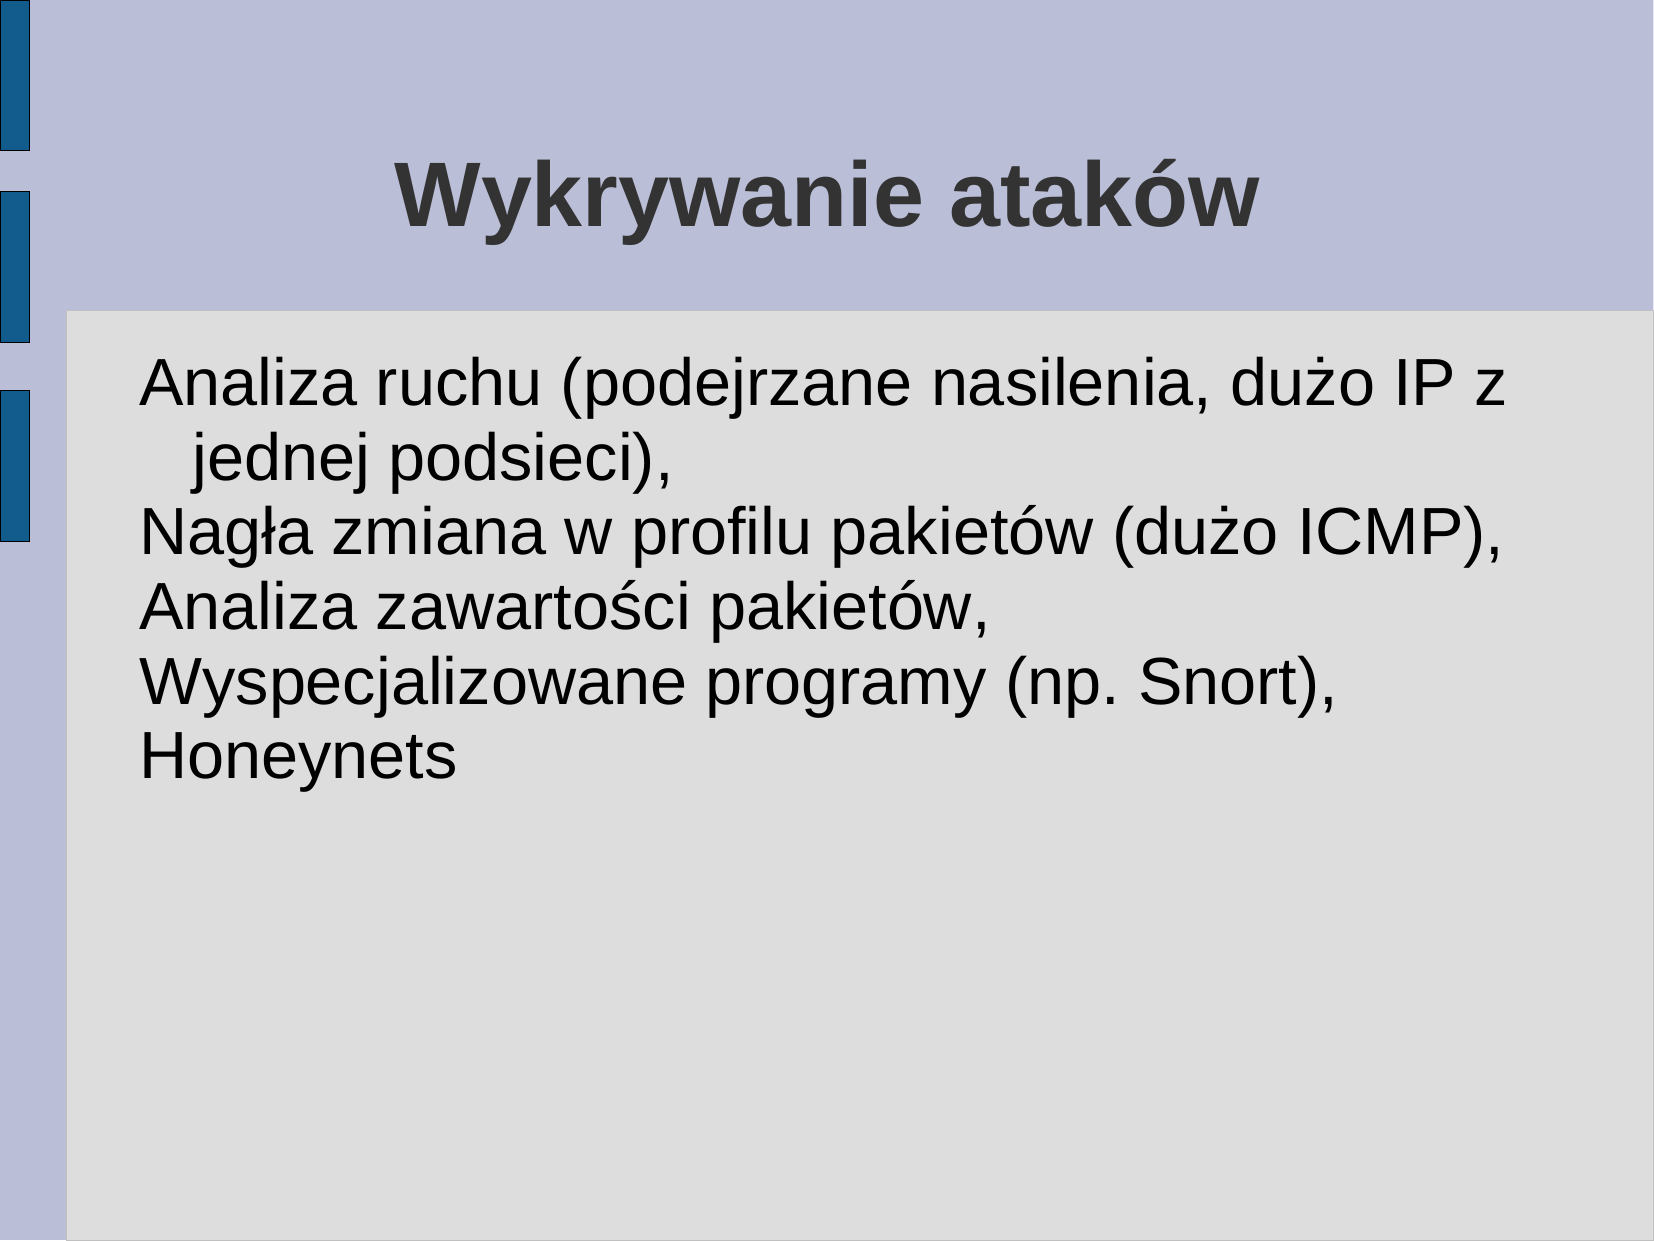

# Wykrywanie ataków
Analiza ruchu (podejrzane nasilenia, dużo IP z jednej podsieci),
Nagła zmiana w profilu pakietów (dużo ICMP),
Analiza zawartości pakietów,
Wyspecjalizowane programy (np. Snort),
Honeynets